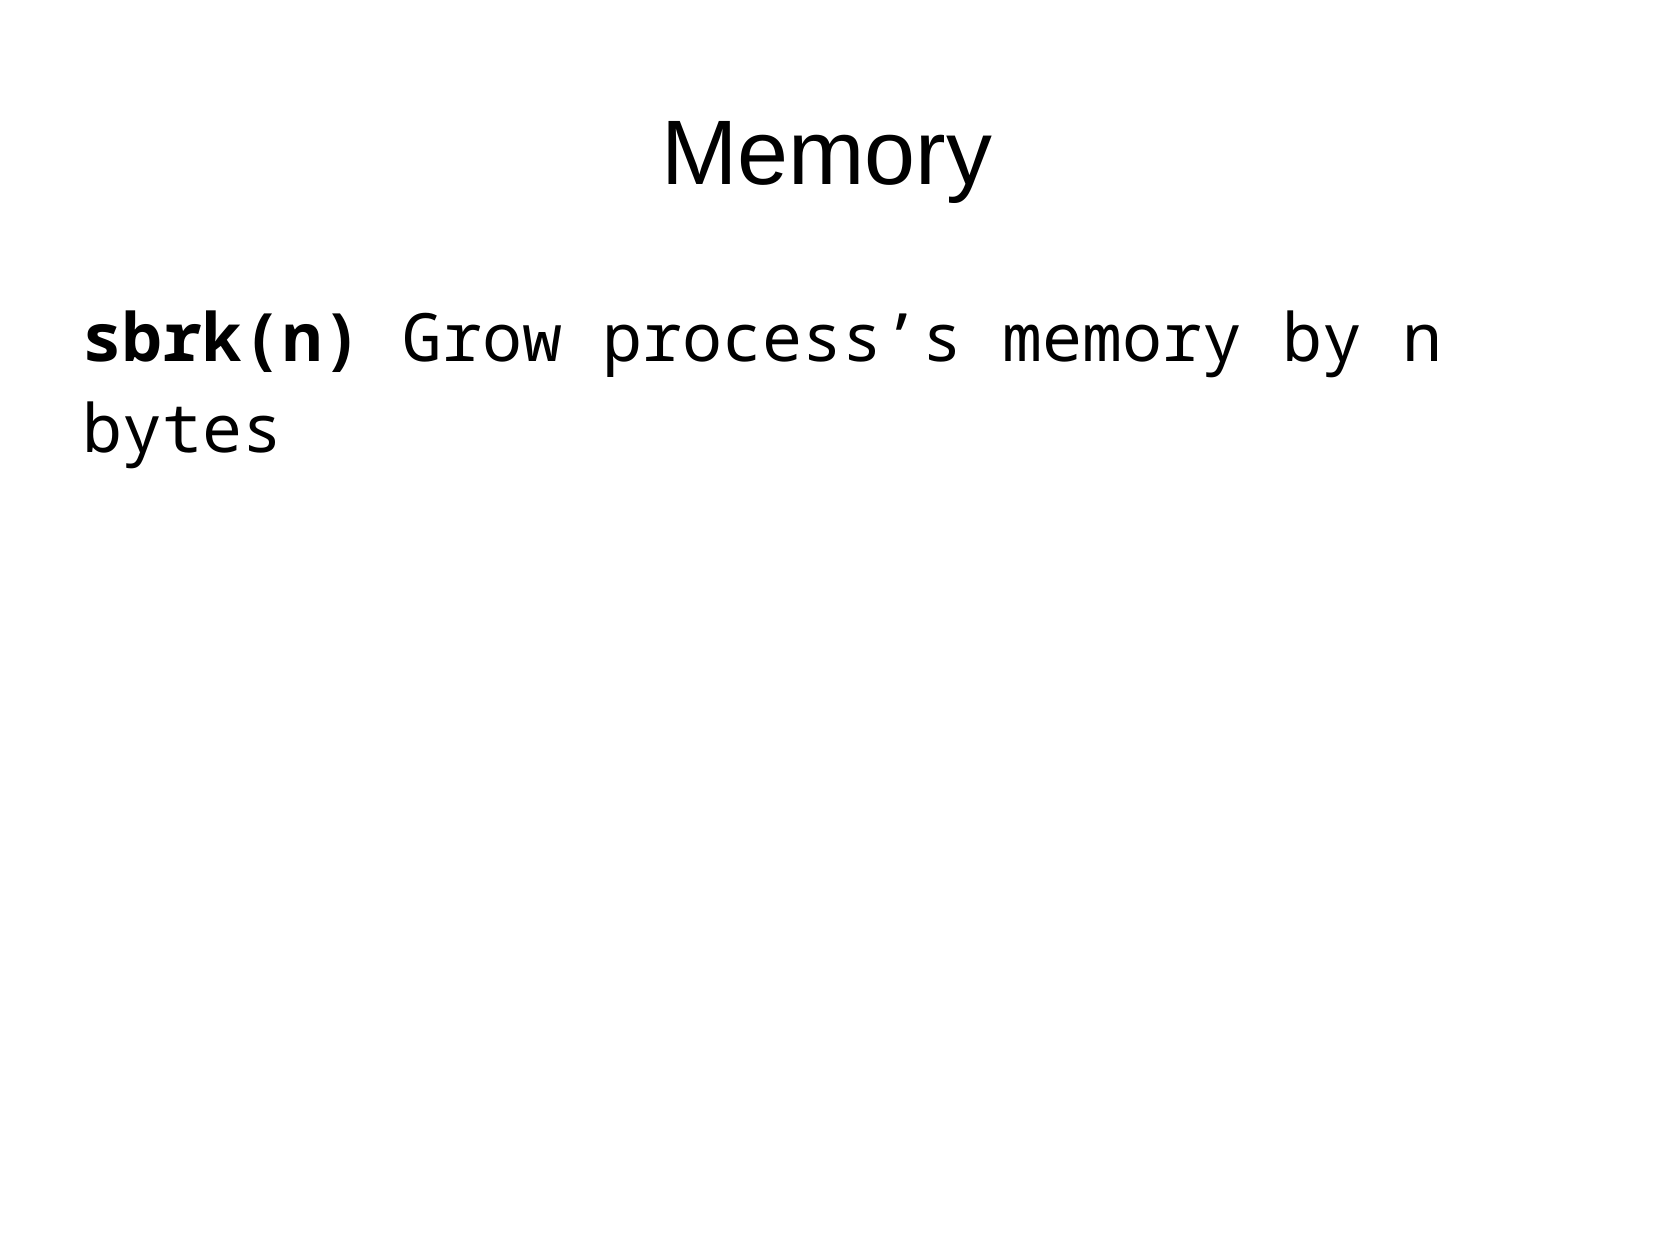

# Memory
sbrk(n) Grow process’s memory by n bytes